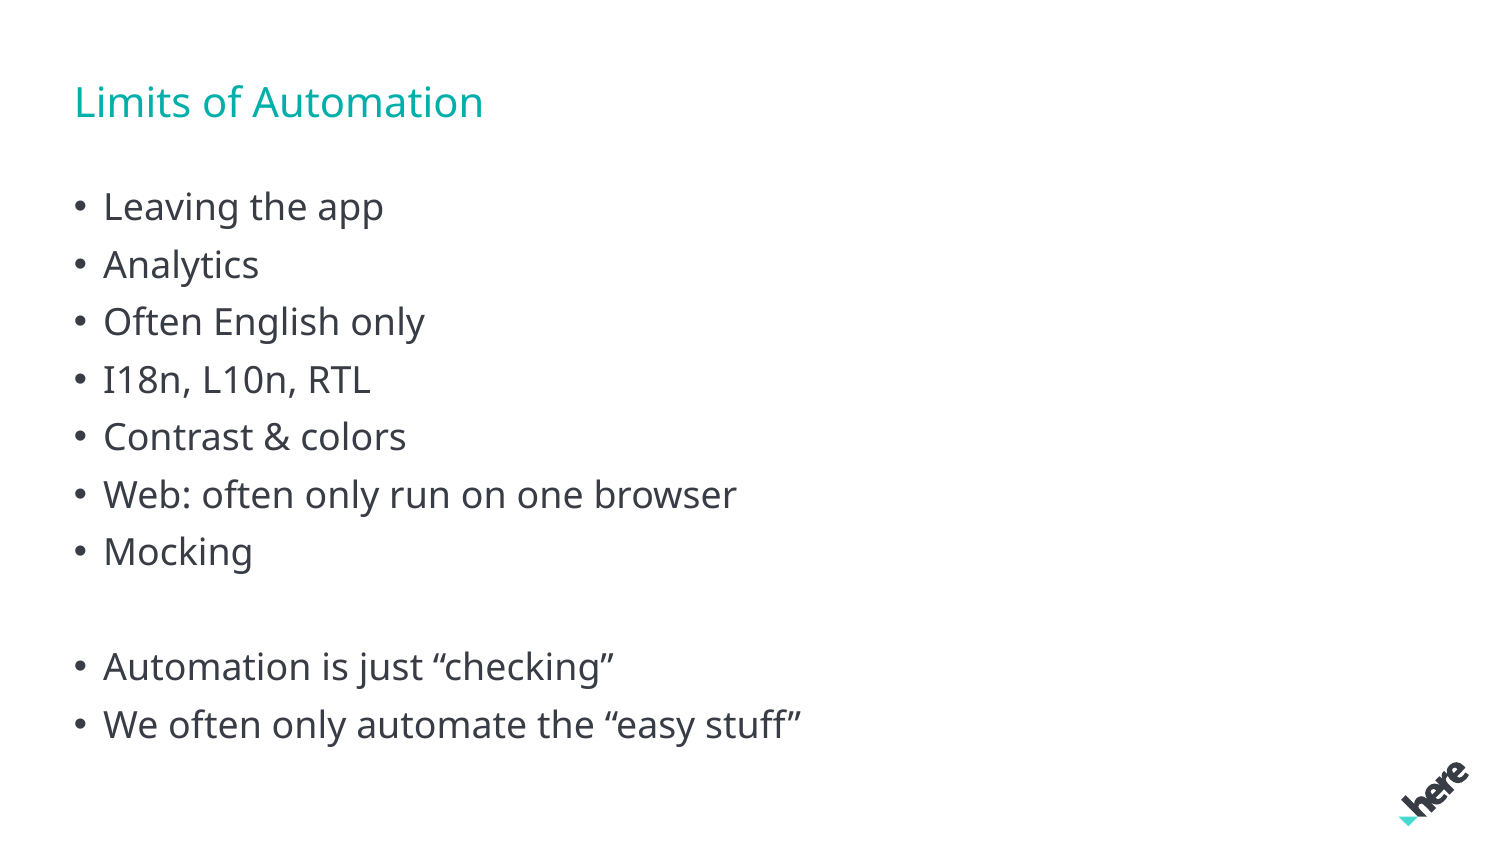

Limits of Automation
# Leaving the app
Analytics
Often English only
I18n, L10n, RTL
Contrast & colors
Web: often only run on one browser
Mocking
Automation is just “checking”
We often only automate the “easy stuff”